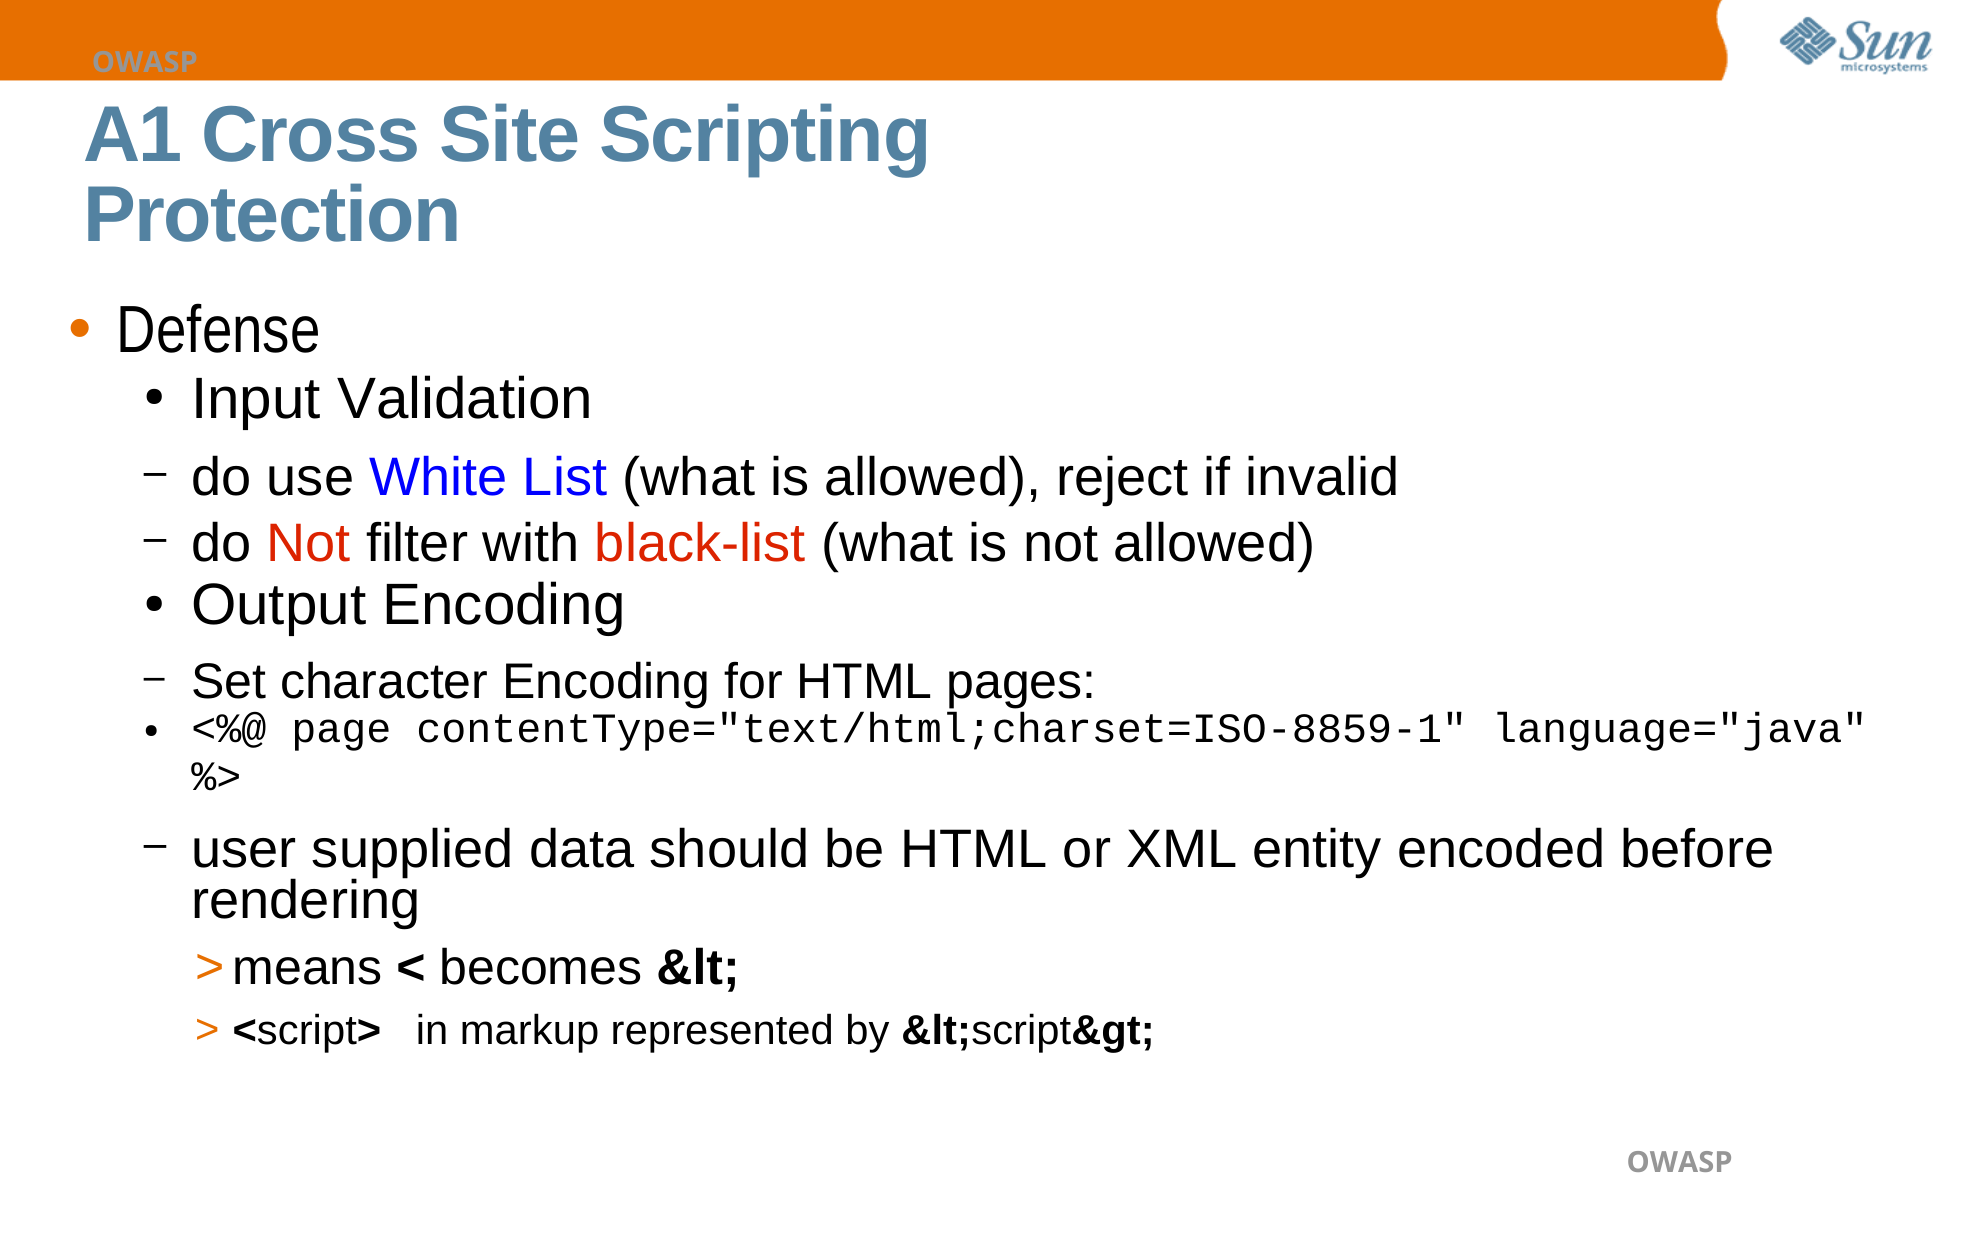

# A1 Cross Site Scripting Protection
Defense
Input Validation
do use White List (what is allowed), reject if invalid
do Not filter with black-list (what is not allowed)
Output Encoding
Set character Encoding for HTML pages:
<%@ page contentType="text/html;charset=ISO-8859-1" language="java" %>
user supplied data should be HTML or XML entity encoded before rendering
means < becomes &lt;
<script> in markup represented by &lt;script&gt;